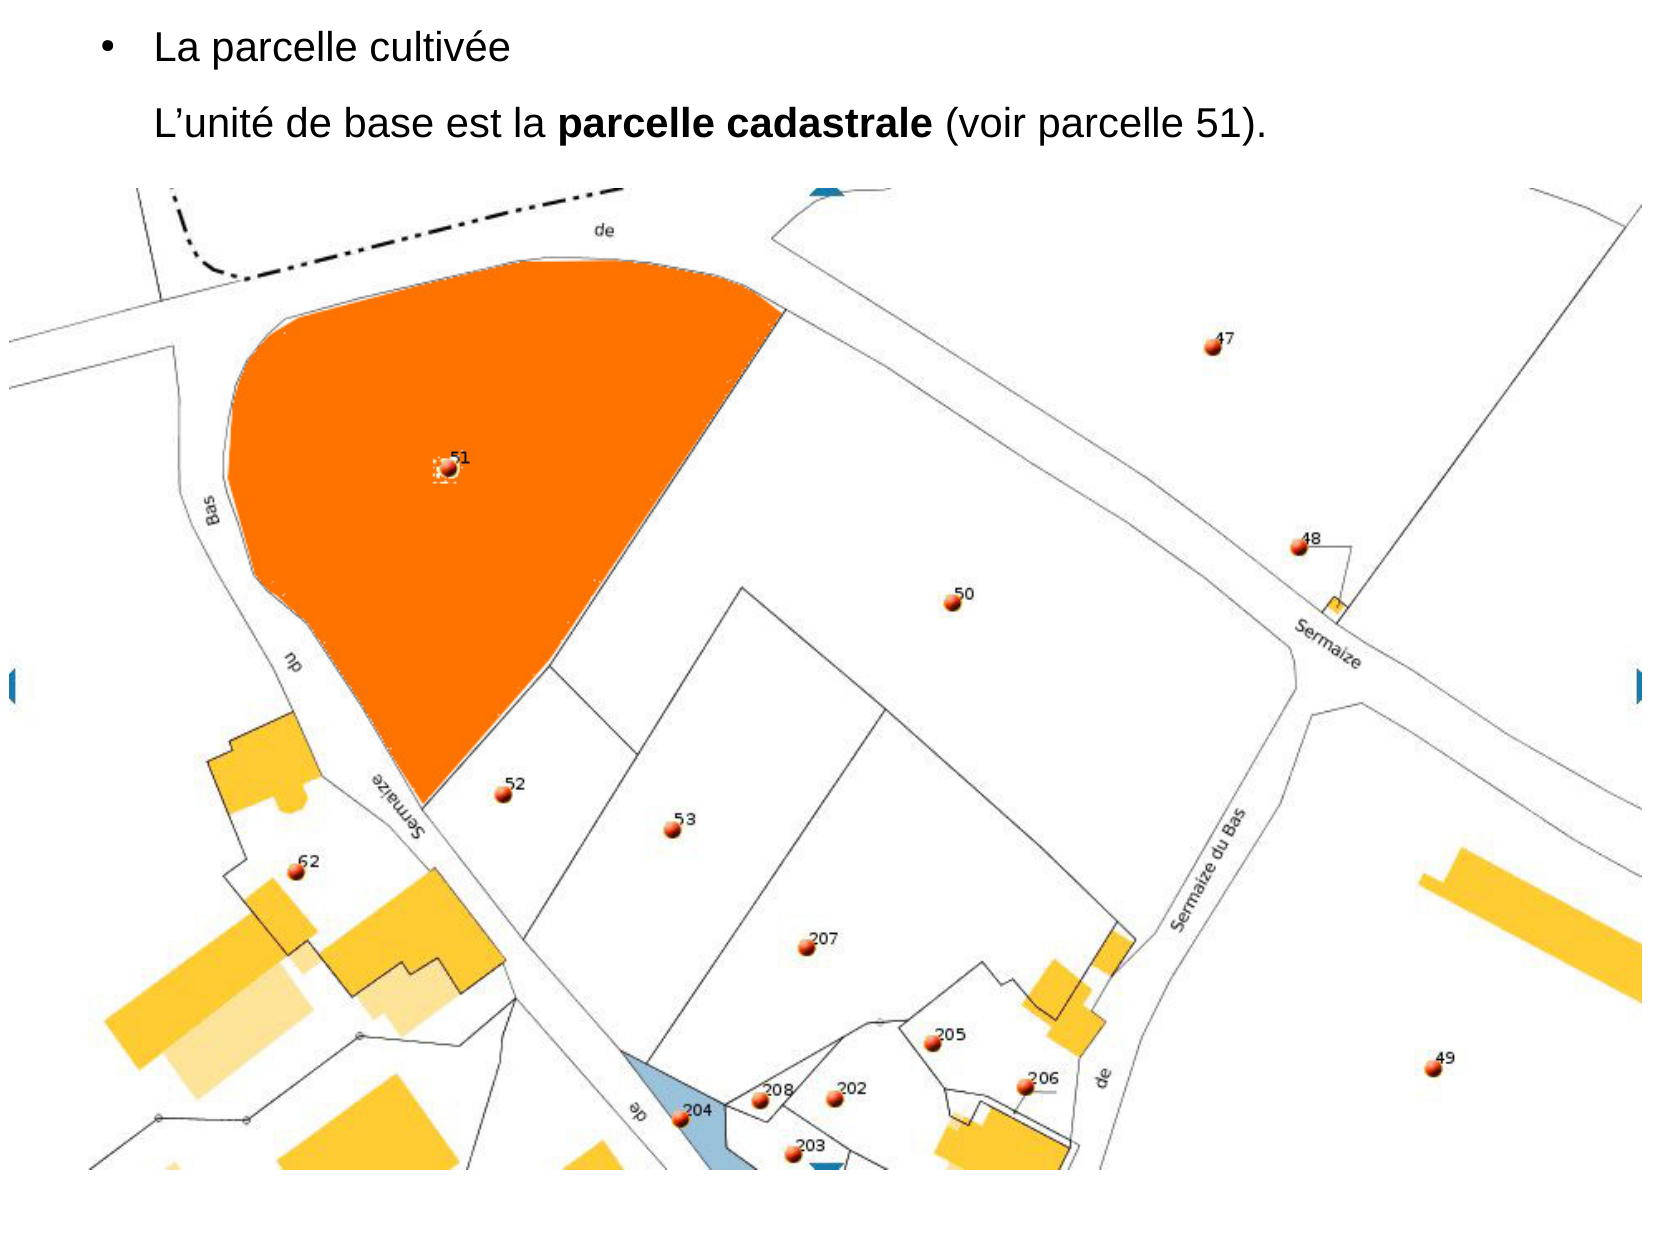

# La parcelle cultivée
L’unité de base est la parcelle cadastrale (voir parcelle 51).